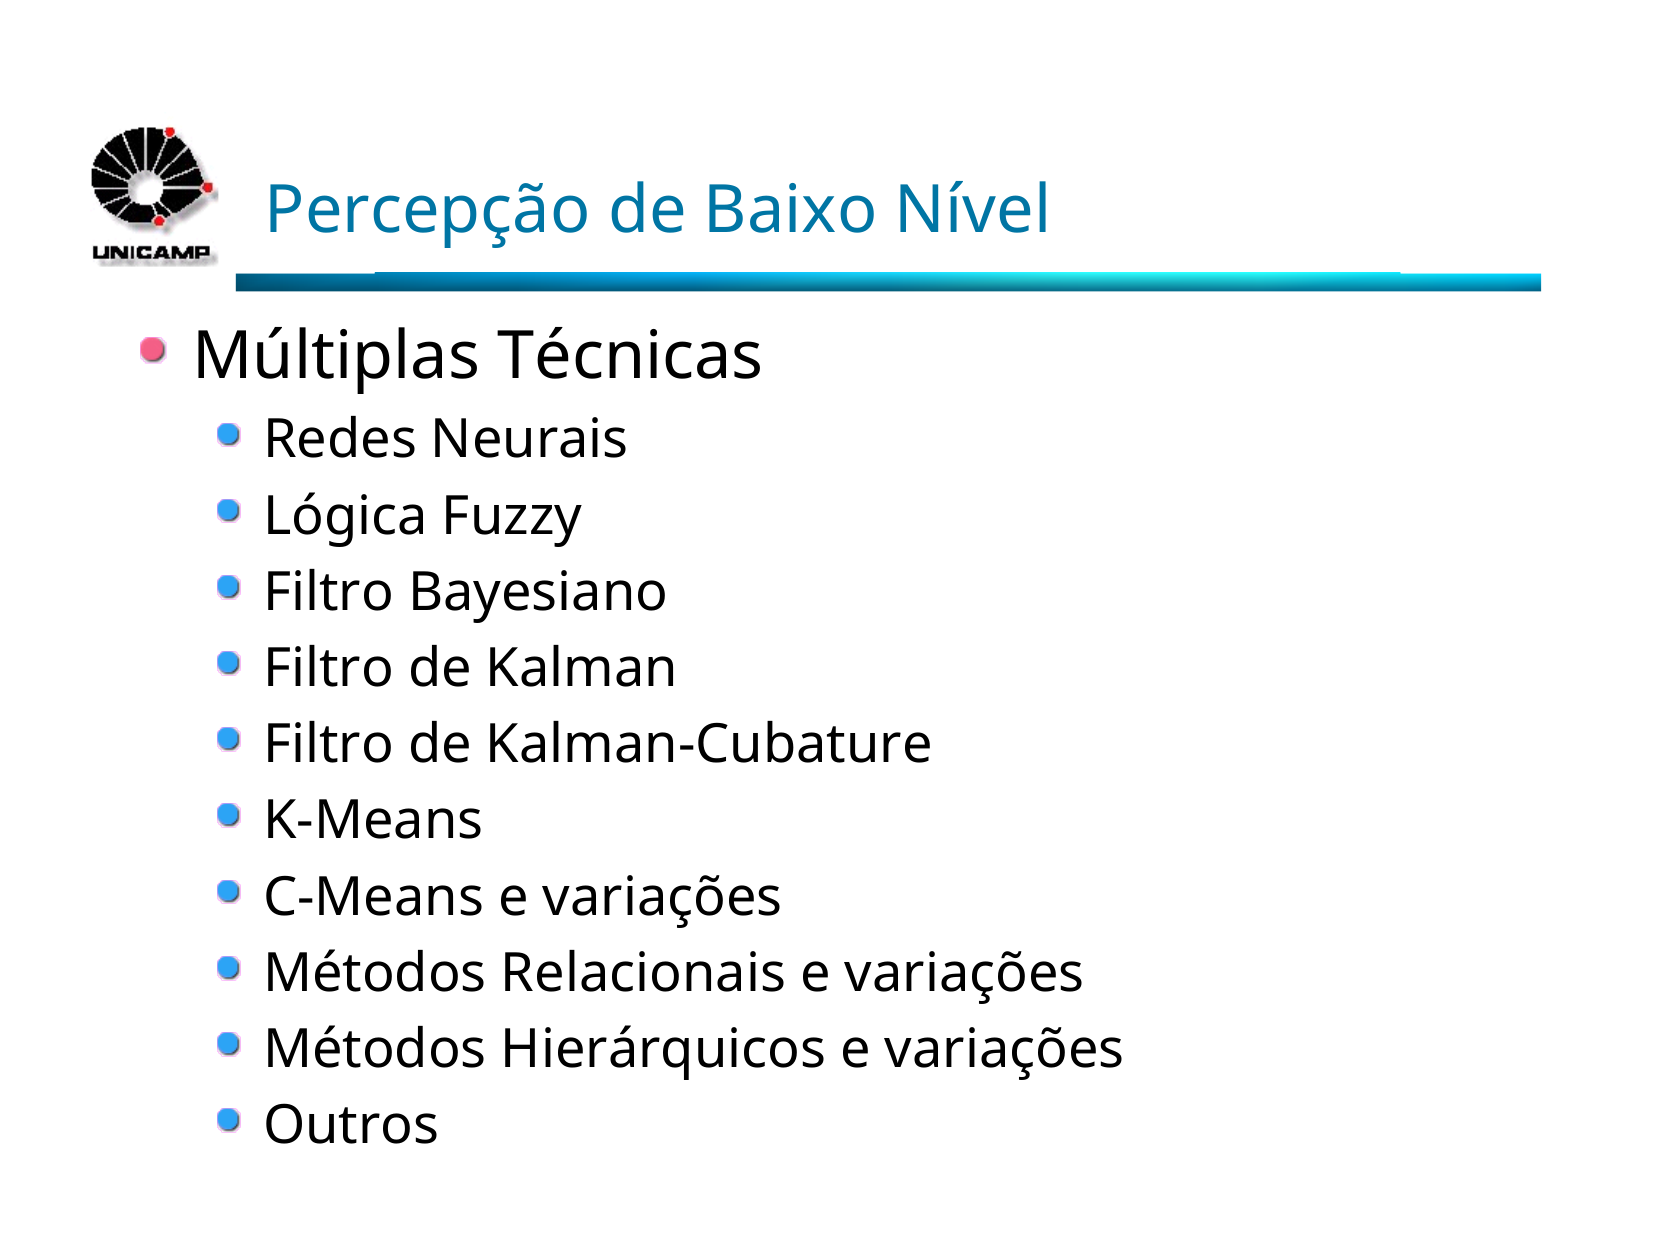

# Percepção de Baixo Nível
Múltiplas Técnicas
Redes Neurais
Lógica Fuzzy
Filtro Bayesiano
Filtro de Kalman
Filtro de Kalman-Cubature
K-Means
C-Means e variações
Métodos Relacionais e variações
Métodos Hierárquicos e variações
Outros